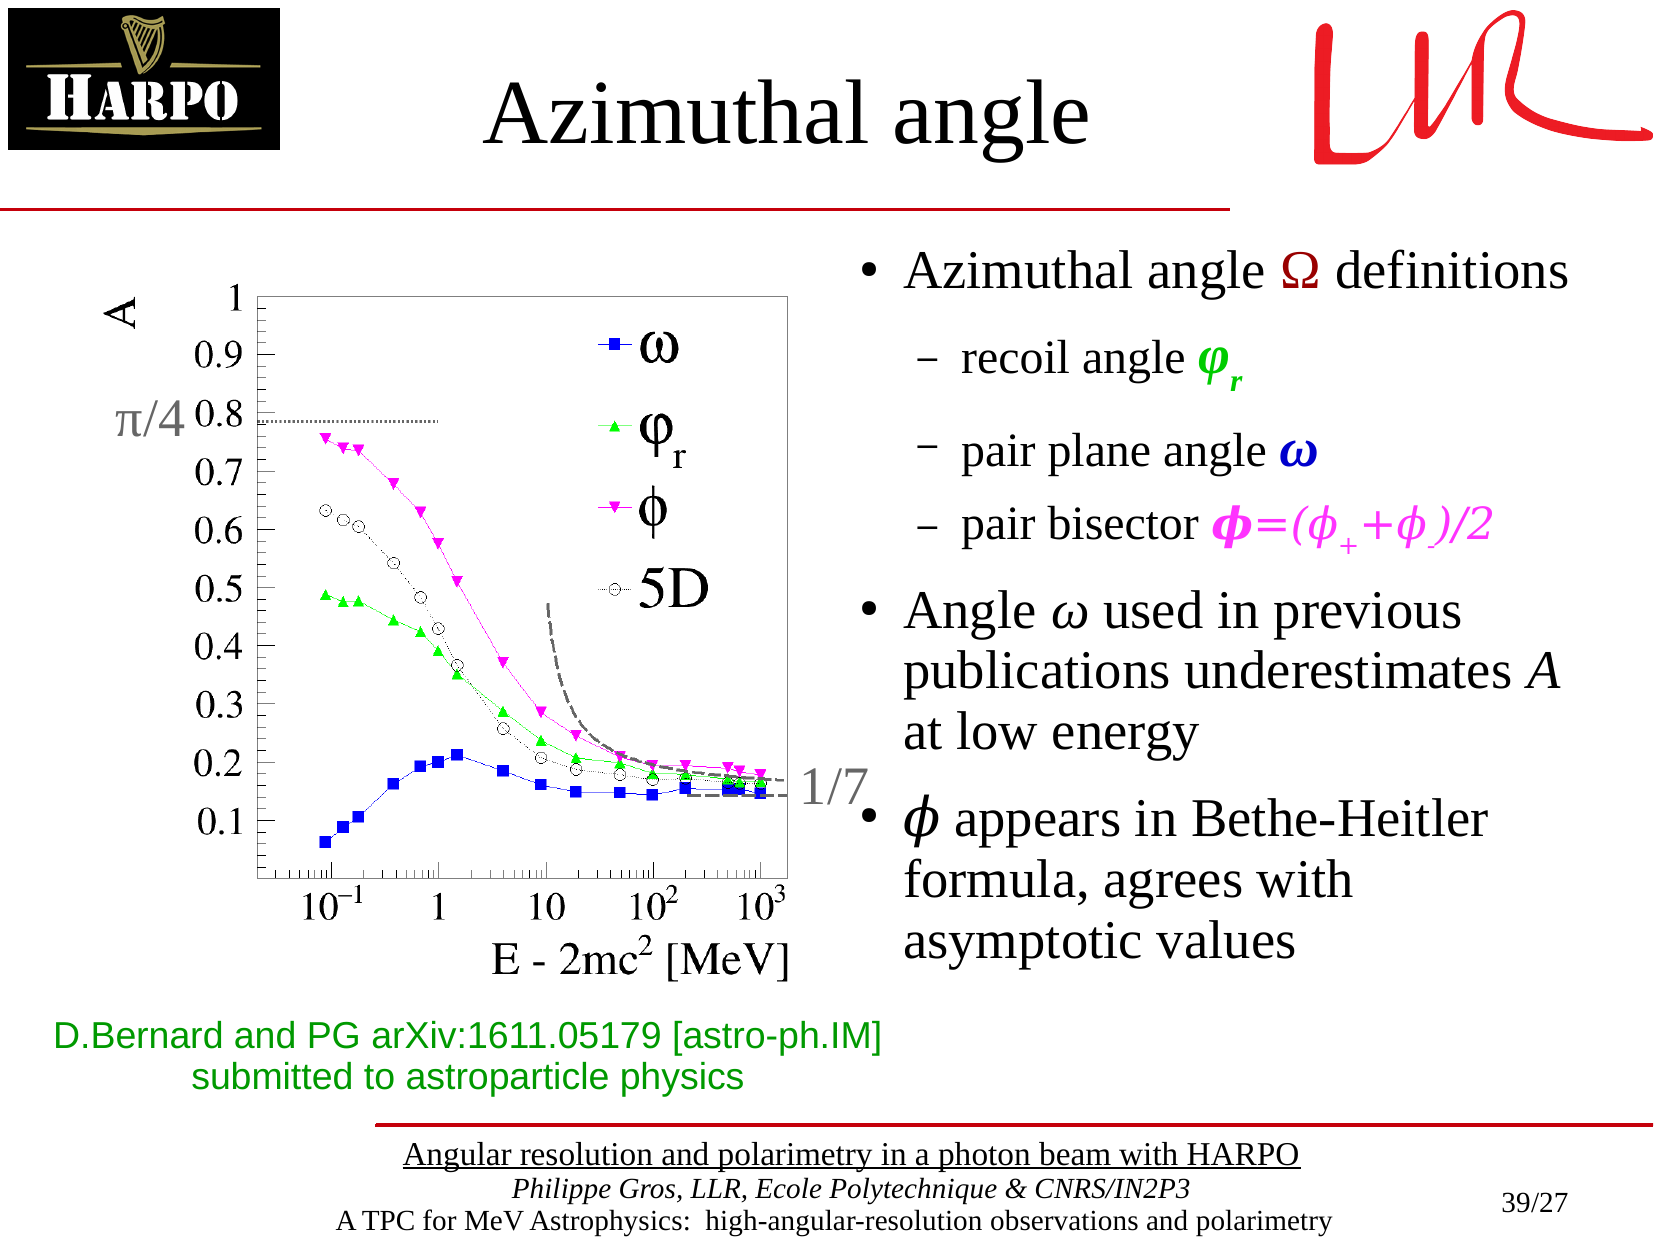

# Azimuthal angle
Azimuthal angle Ω definitions
recoil angle φr
pair plane angle ω
pair bisector ϕ=(ϕ++ϕ-)/2
Angle ω used in previous publications underestimates A at low energy
ϕ appears in Bethe-Heitler formula, agrees with asymptotic values
π/4
1/7
D.Bernard and PG arXiv:1611.05179 [astro-ph.IM]
submitted to astroparticle physics
39